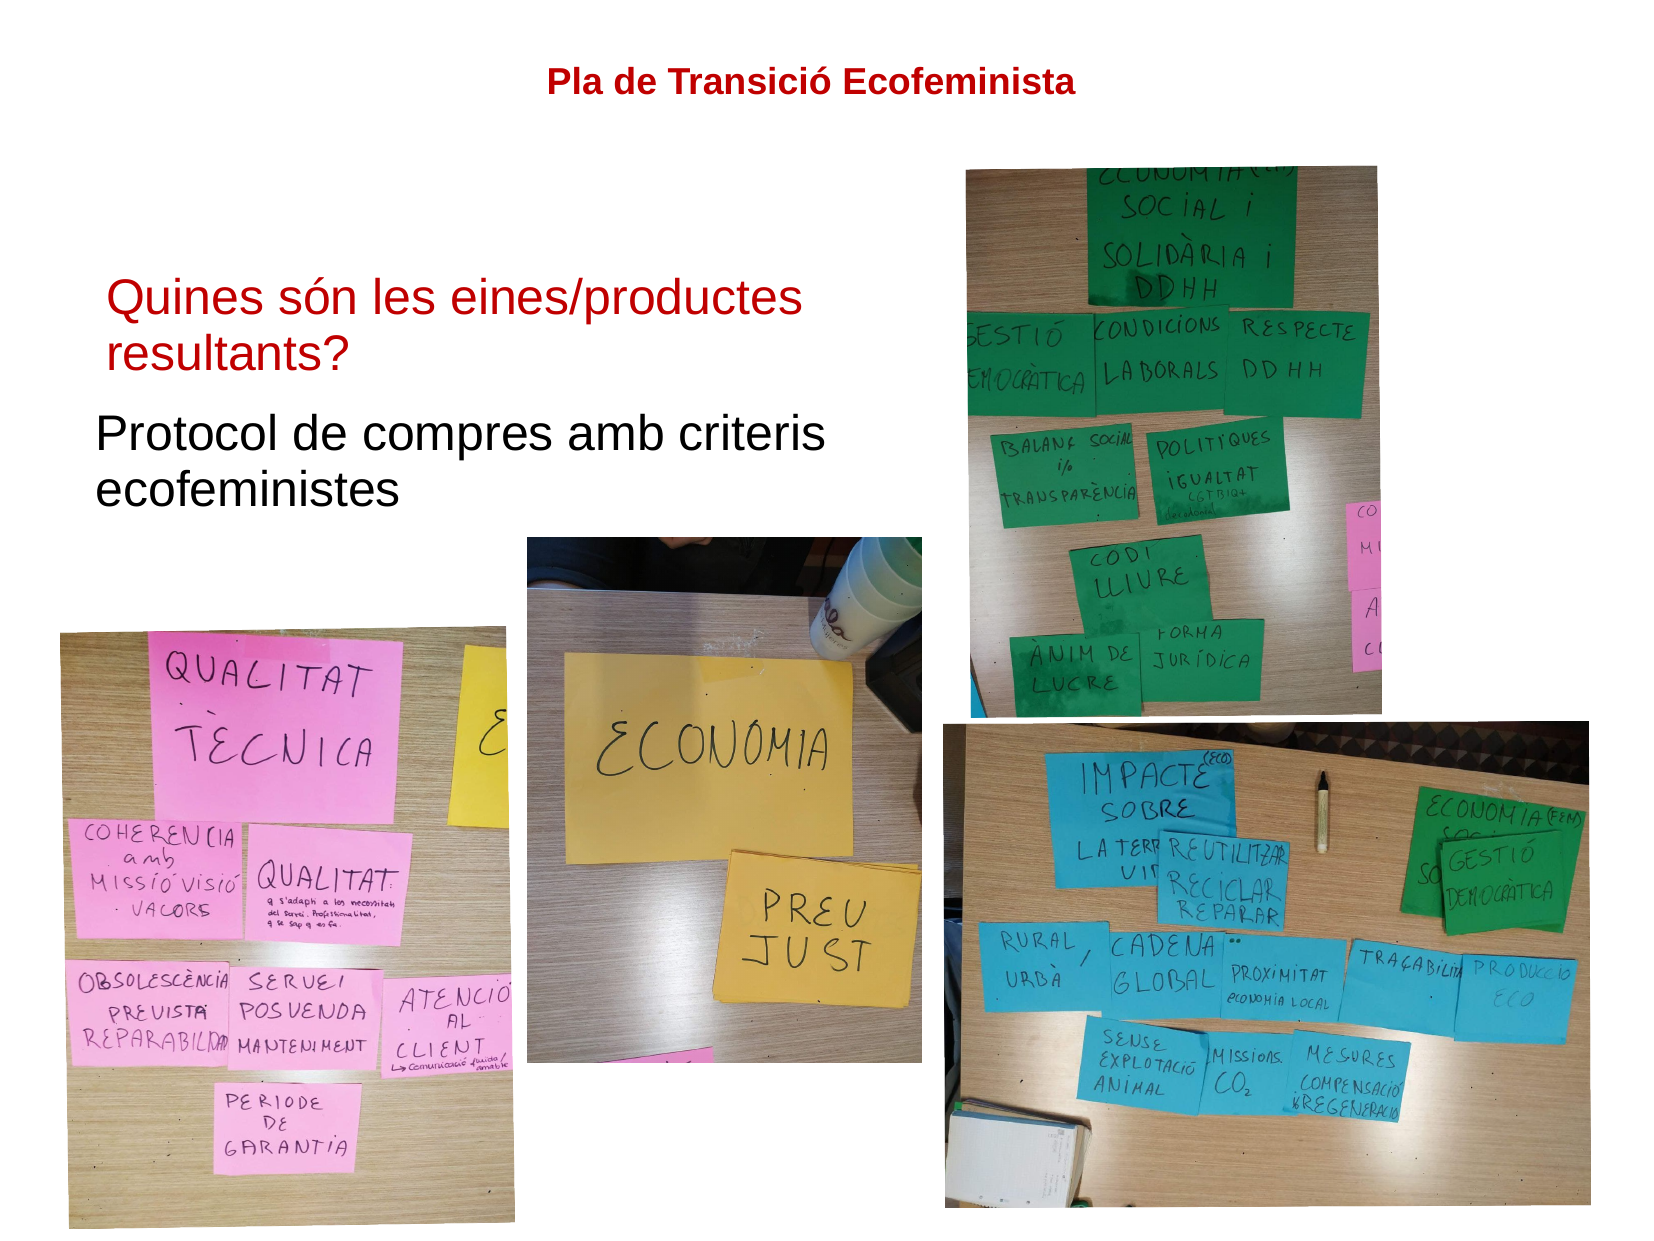

Pla de Transició Ecofeminista
Quines són les eines/productes resultants?
Protocol de compres amb criteris ecofeministes
Taller 2022